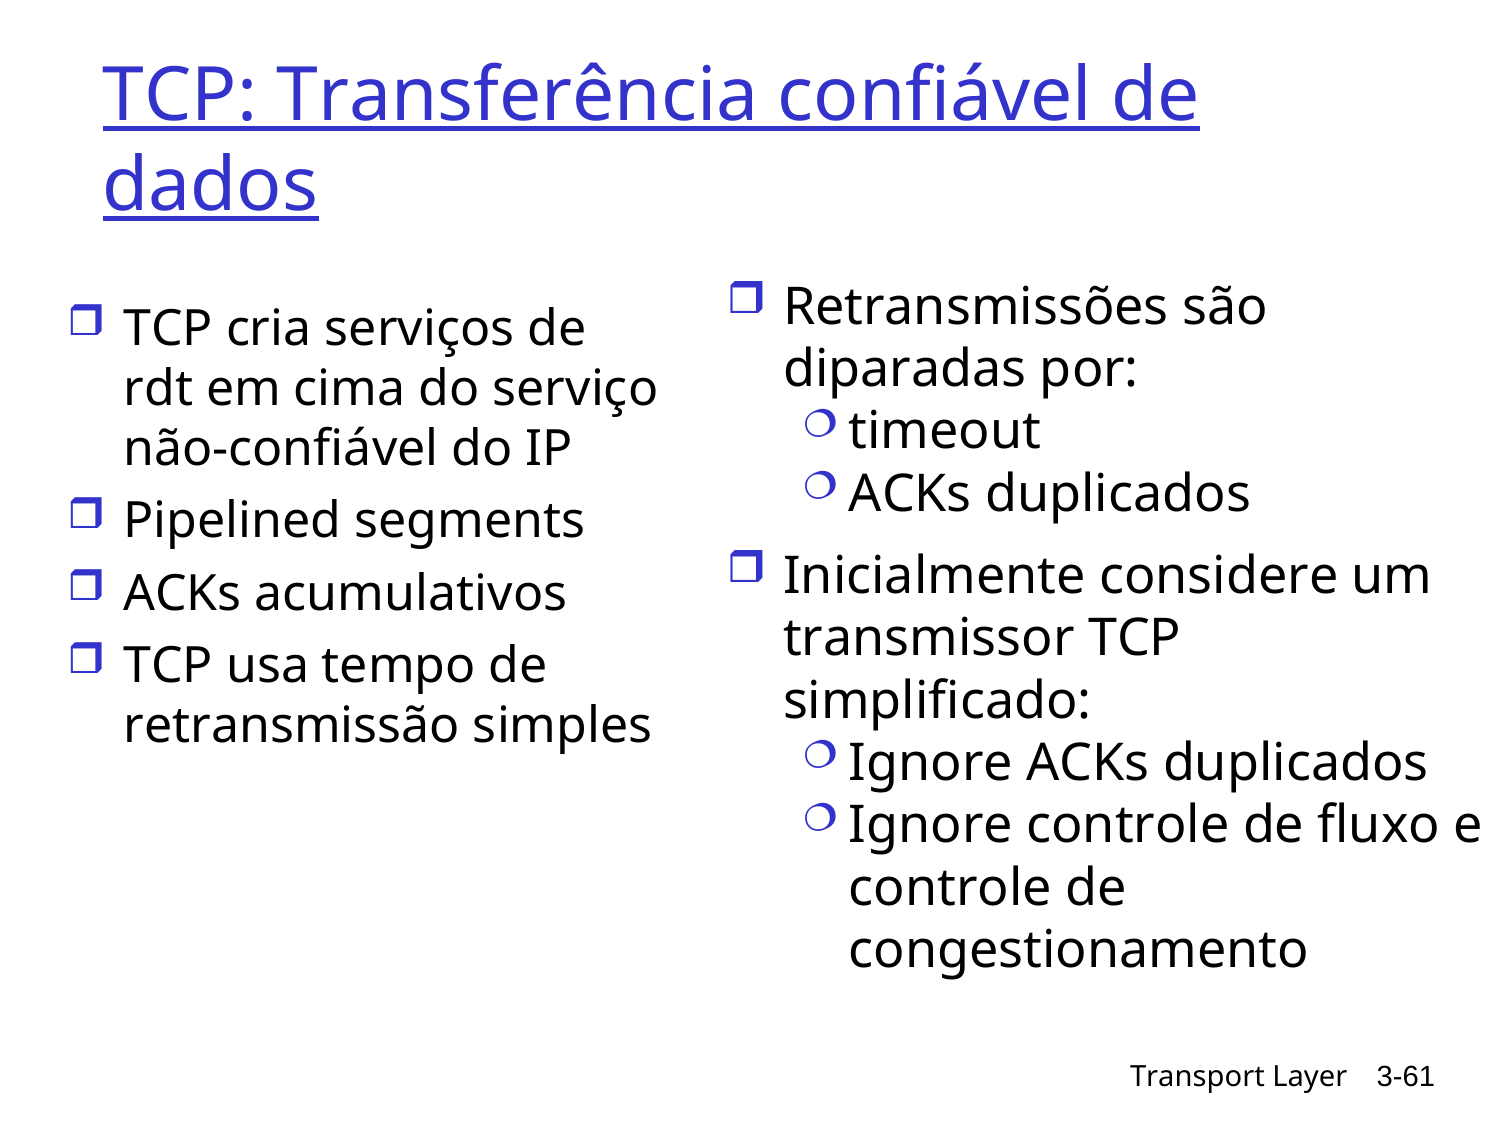

# TCP: Transferência confiável de dados
Retransmissões são diparadas por:
timeout
ACKs duplicados
Inicialmente considere um transmissor TCP simplificado:
Ignore ACKs duplicados
Ignore controle de fluxo e controle de congestionamento
TCP cria serviços de rdt em cima do serviço não-confiável do IP
Pipelined segments
ACKs acumulativos
TCP usa tempo de retransmissão simples
Transport Layer